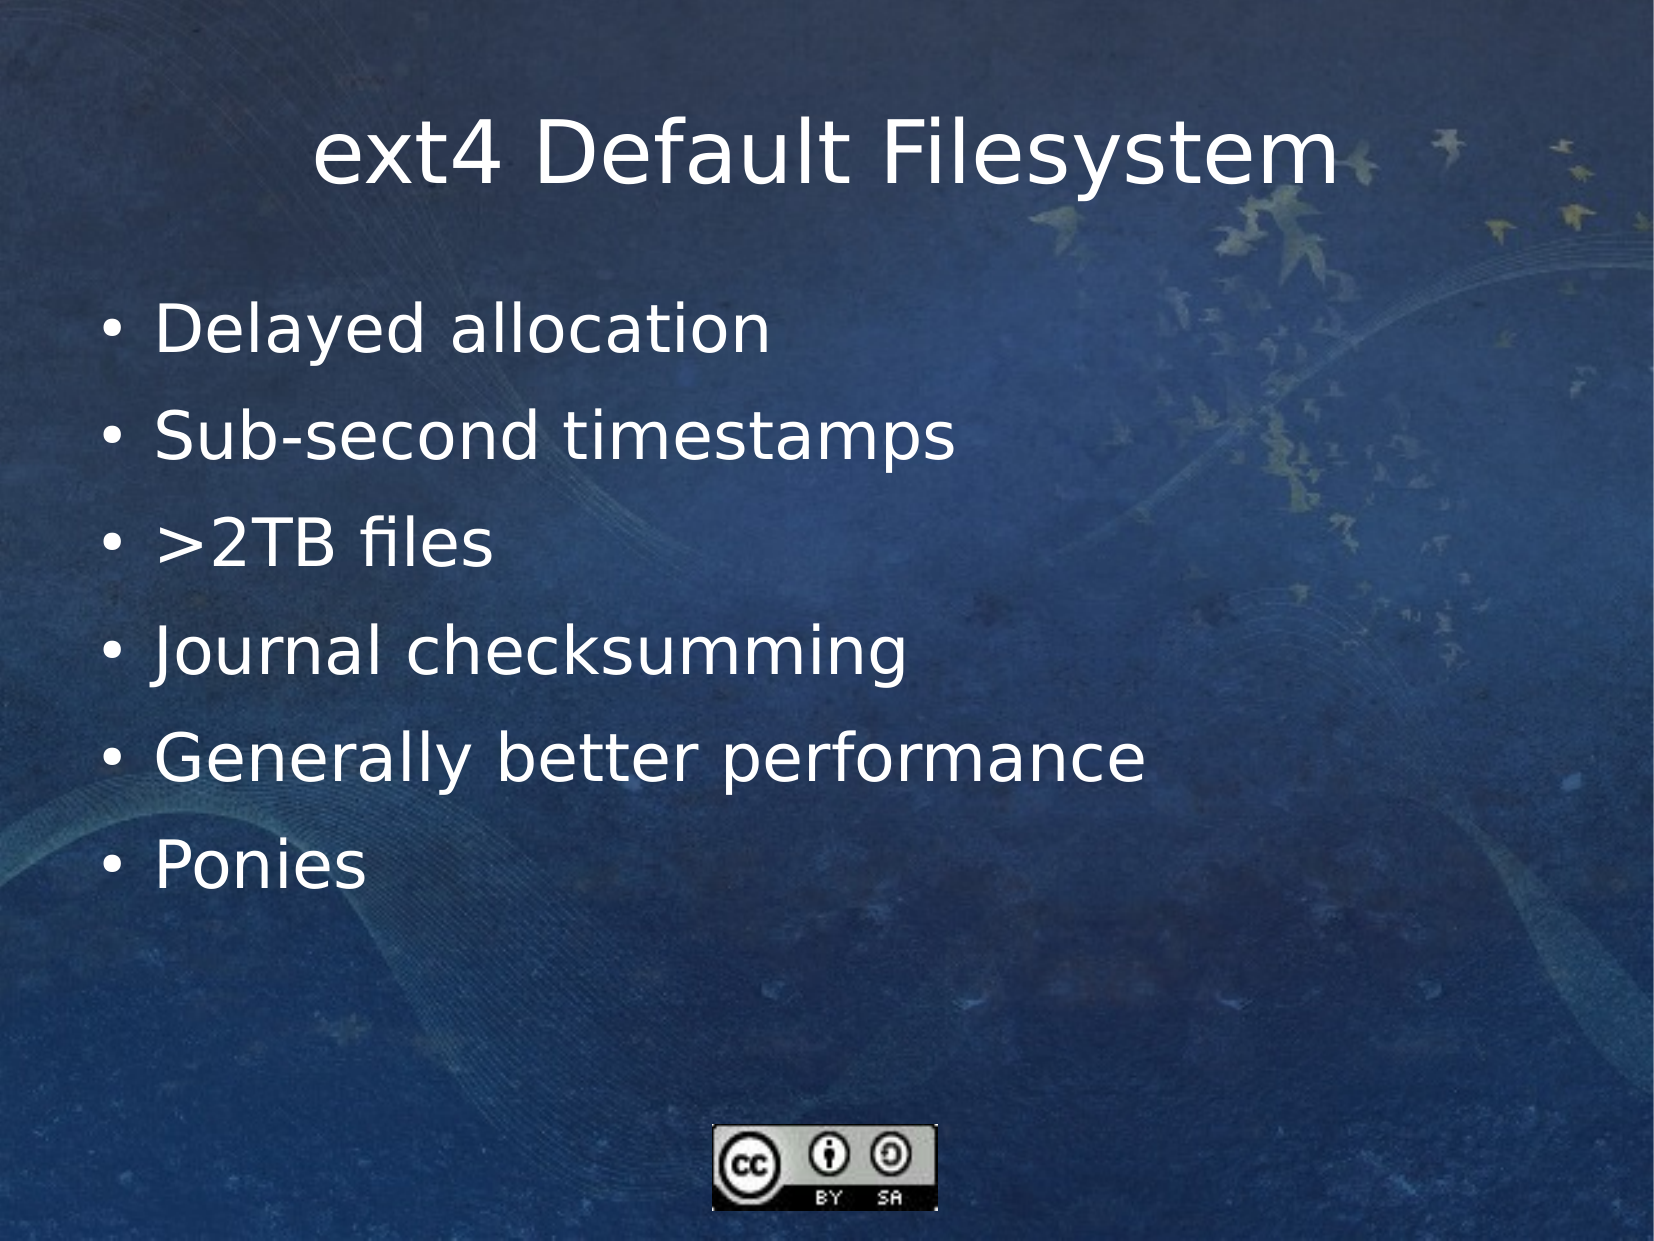

# ext4 Default Filesystem
Delayed allocation
Sub-second timestamps
>2TB files
Journal checksumming
Generally better performance
Ponies